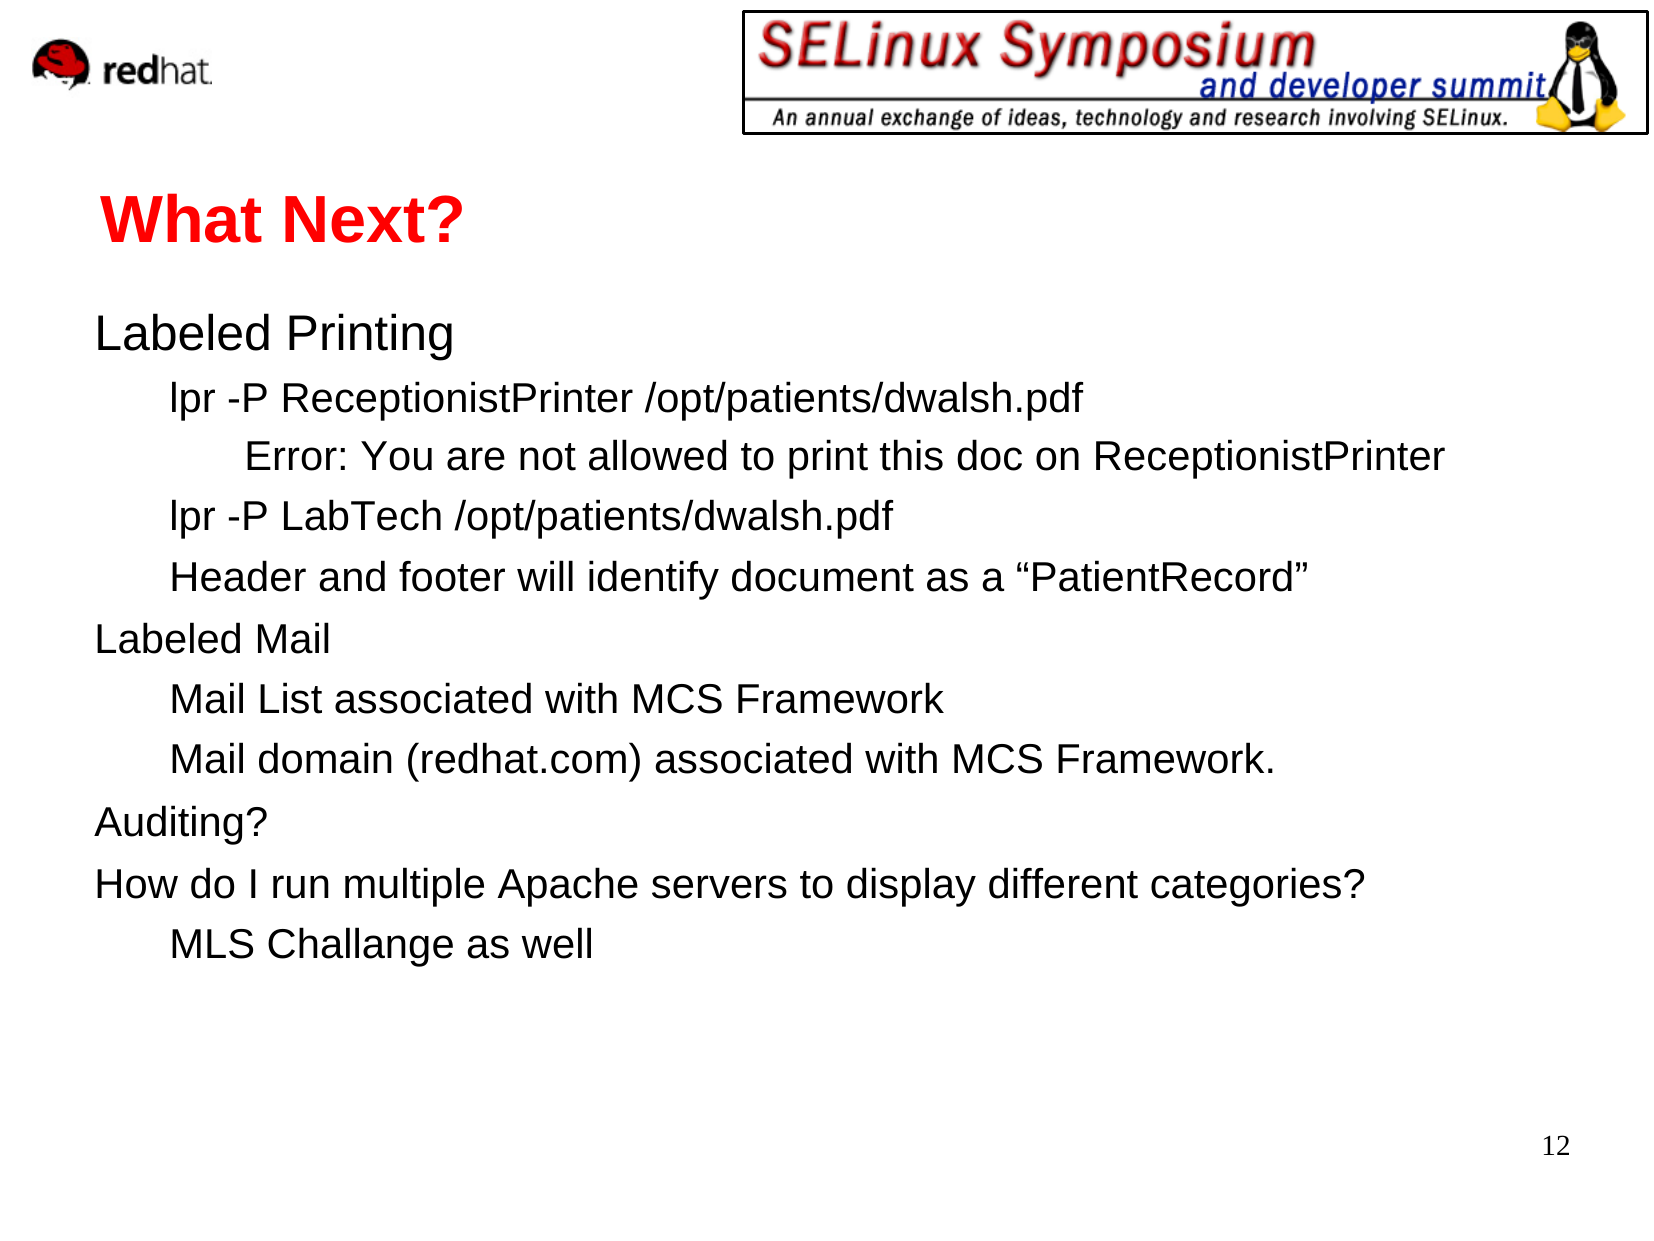

# What Next?
Labeled Printing
lpr -P ReceptionistPrinter /opt/patients/dwalsh.pdf
Error: You are not allowed to print this doc on ReceptionistPrinter
lpr -P LabTech /opt/patients/dwalsh.pdf
Header and footer will identify document as a “PatientRecord”
Labeled Mail
Mail List associated with MCS Framework
Mail domain (redhat.com) associated with MCS Framework.
Auditing?
How do I run multiple Apache servers to display different categories?
MLS Challange as well